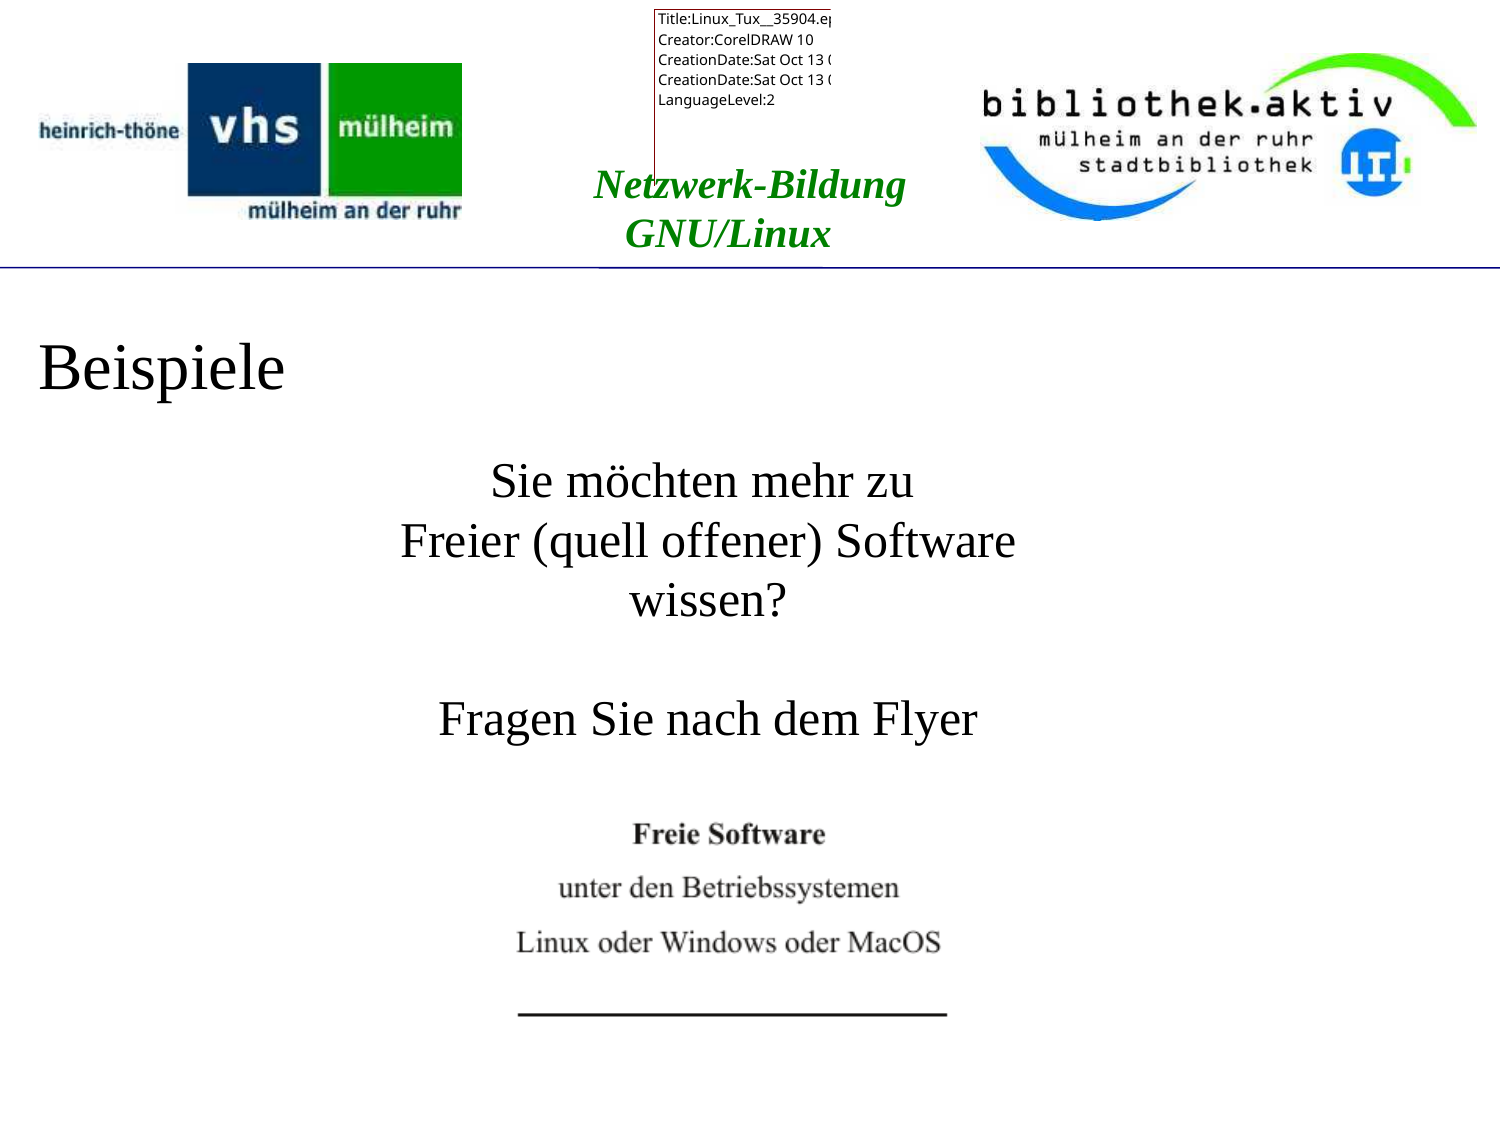

Netzwerk-Bildung
 GNU/Linux
Beispiele
Sie möchten mehr zu
Freier (quell offener) Software wissen?
Fragen Sie nach dem Flyer